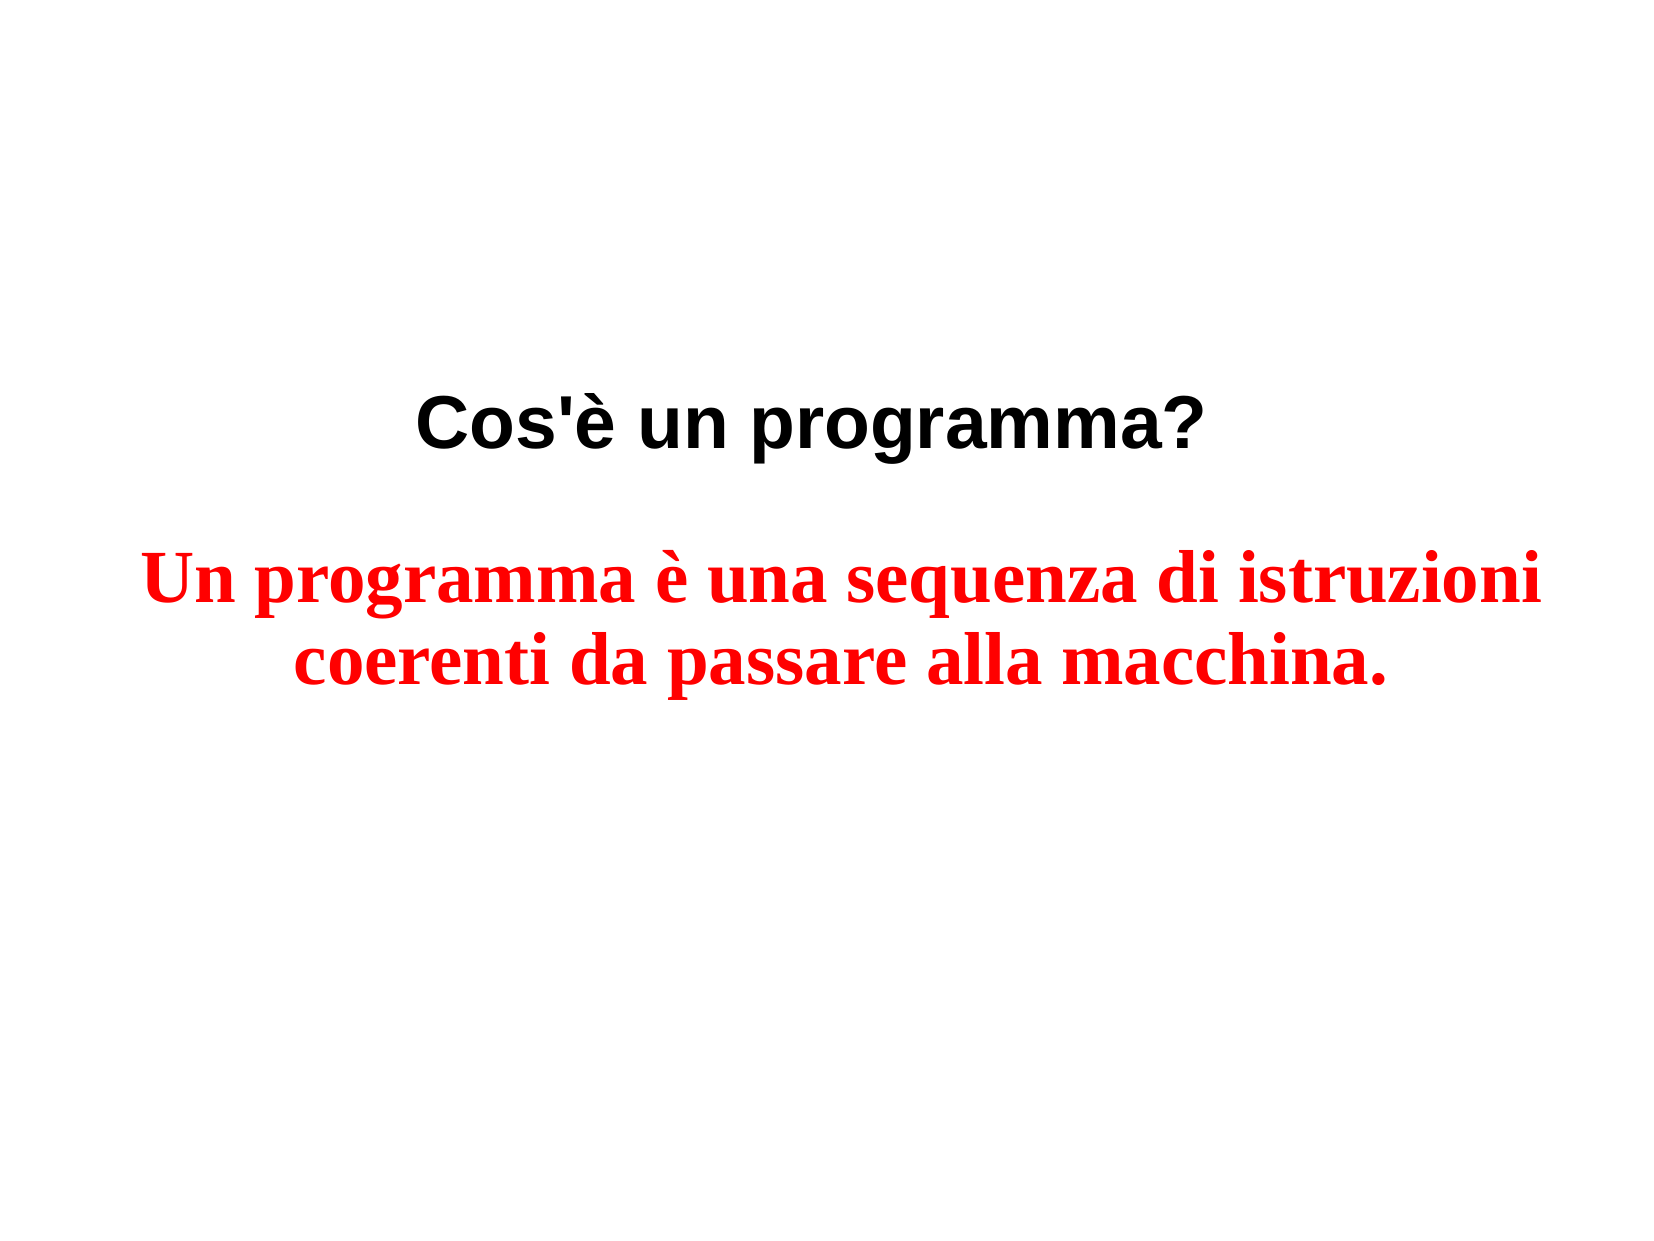

Cos'è un programma?
Un programma è una sequenza di istruzioni coerenti da passare alla macchina.